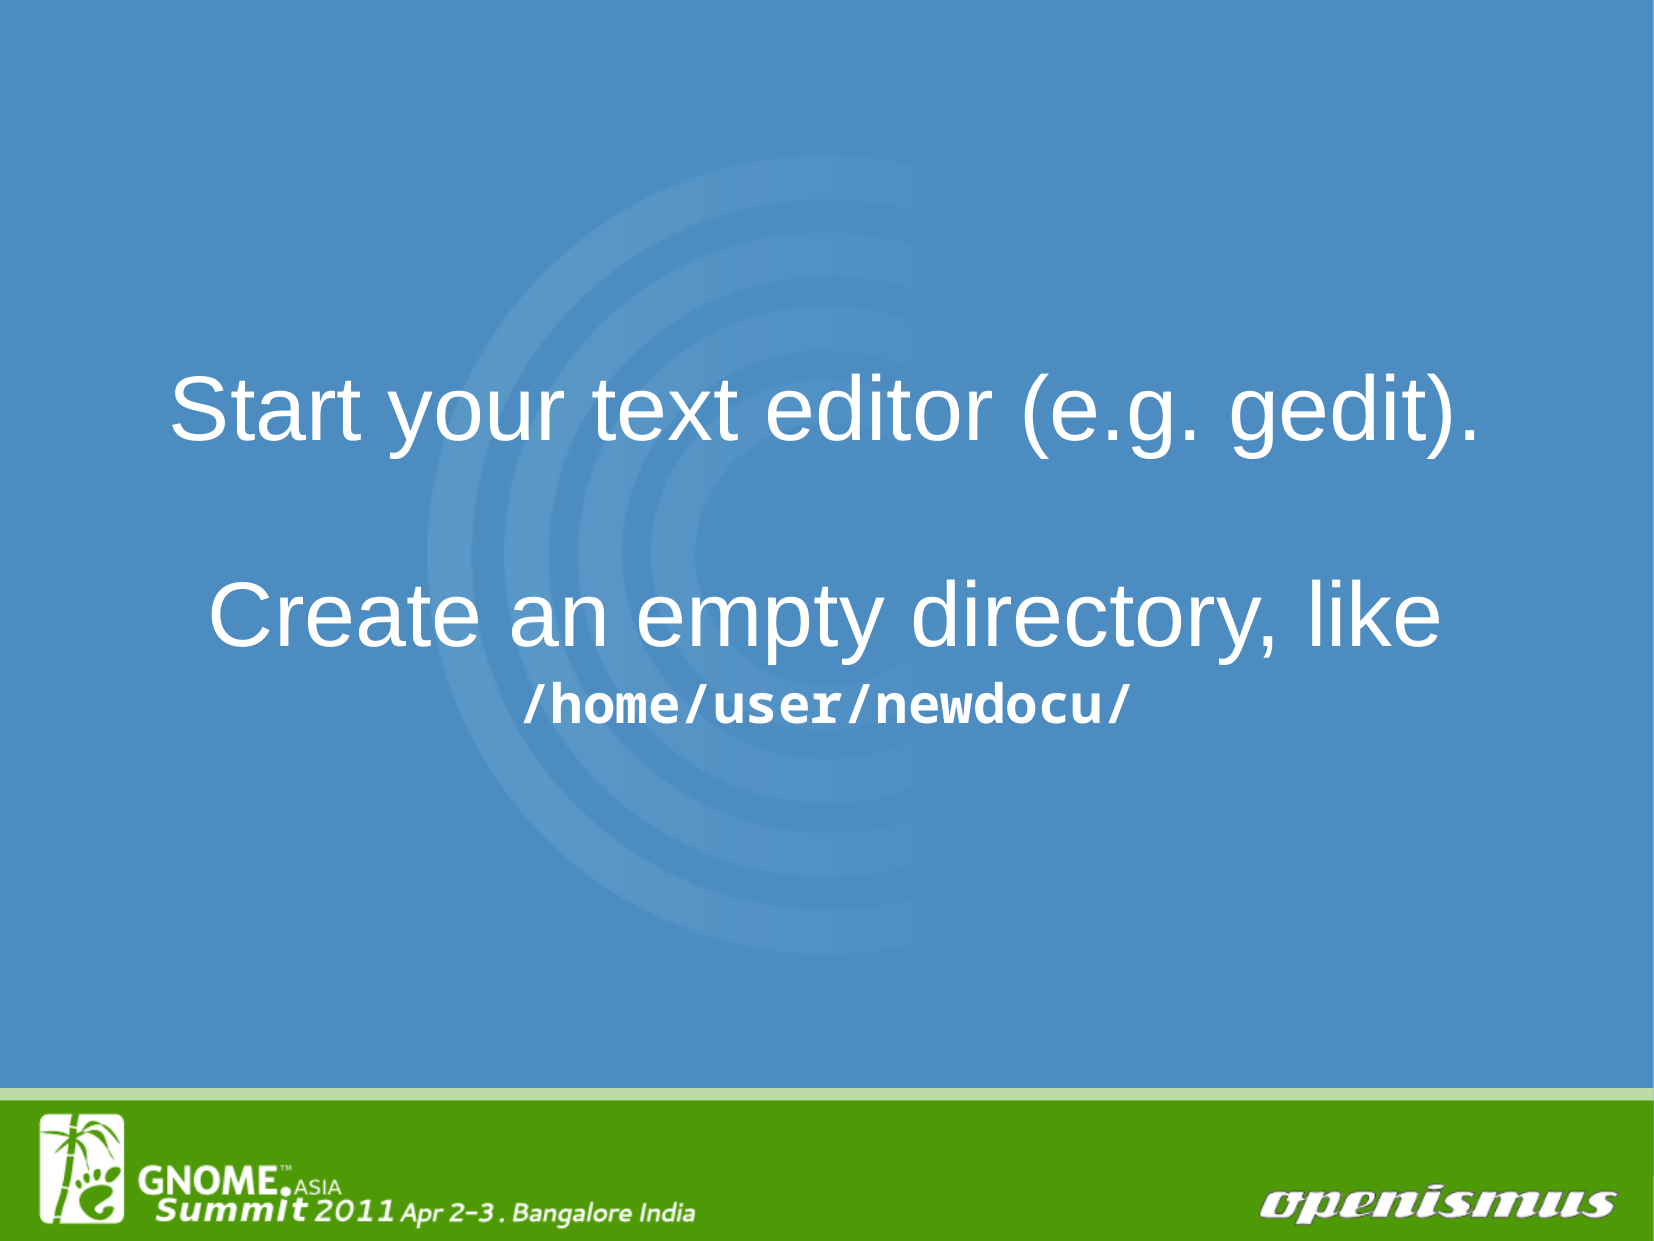

# Start your text editor (e.g. gedit). Create an empty directory, like /home/user/newdocu/